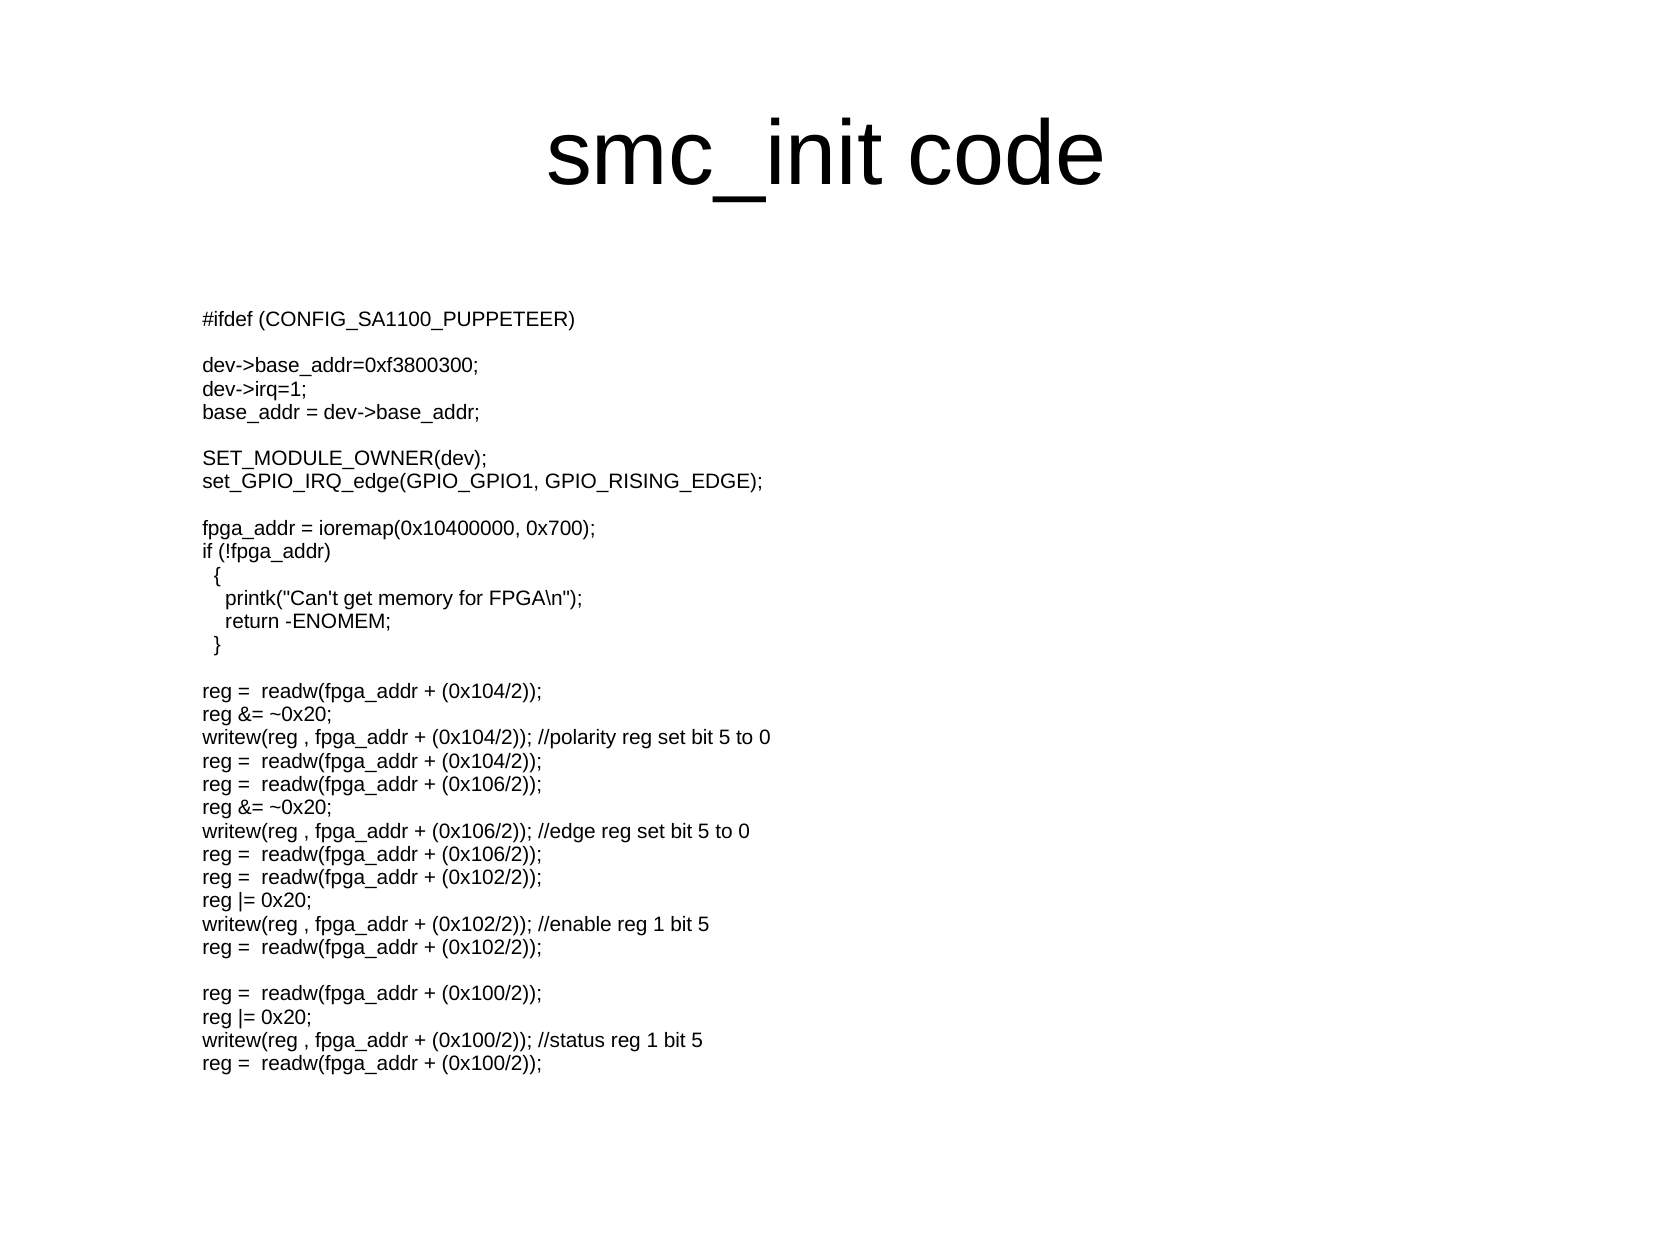

# smc_init code
#ifdef (CONFIG_SA1100_PUPPETEER)
dev->base_addr=0xf3800300;
dev->irq=1;
base_addr = dev->base_addr;
SET_MODULE_OWNER(dev);
set_GPIO_IRQ_edge(GPIO_GPIO1, GPIO_RISING_EDGE);
fpga_addr = ioremap(0x10400000, 0x700);
if (!fpga_addr)
 {
 printk("Can't get memory for FPGA\n");
 return -ENOMEM;
 }
reg = readw(fpga_addr + (0x104/2));
reg &= ~0x20;
writew(reg , fpga_addr + (0x104/2)); //polarity reg set bit 5 to 0
reg = readw(fpga_addr + (0x104/2));
reg = readw(fpga_addr + (0x106/2));
reg &= ~0x20;
writew(reg , fpga_addr + (0x106/2)); //edge reg set bit 5 to 0
reg = readw(fpga_addr + (0x106/2));
reg = readw(fpga_addr + (0x102/2));
reg |= 0x20;
writew(reg , fpga_addr + (0x102/2)); //enable reg 1 bit 5
reg = readw(fpga_addr + (0x102/2));
reg = readw(fpga_addr + (0x100/2));
reg |= 0x20;
writew(reg , fpga_addr + (0x100/2)); //status reg 1 bit 5
reg = readw(fpga_addr + (0x100/2));